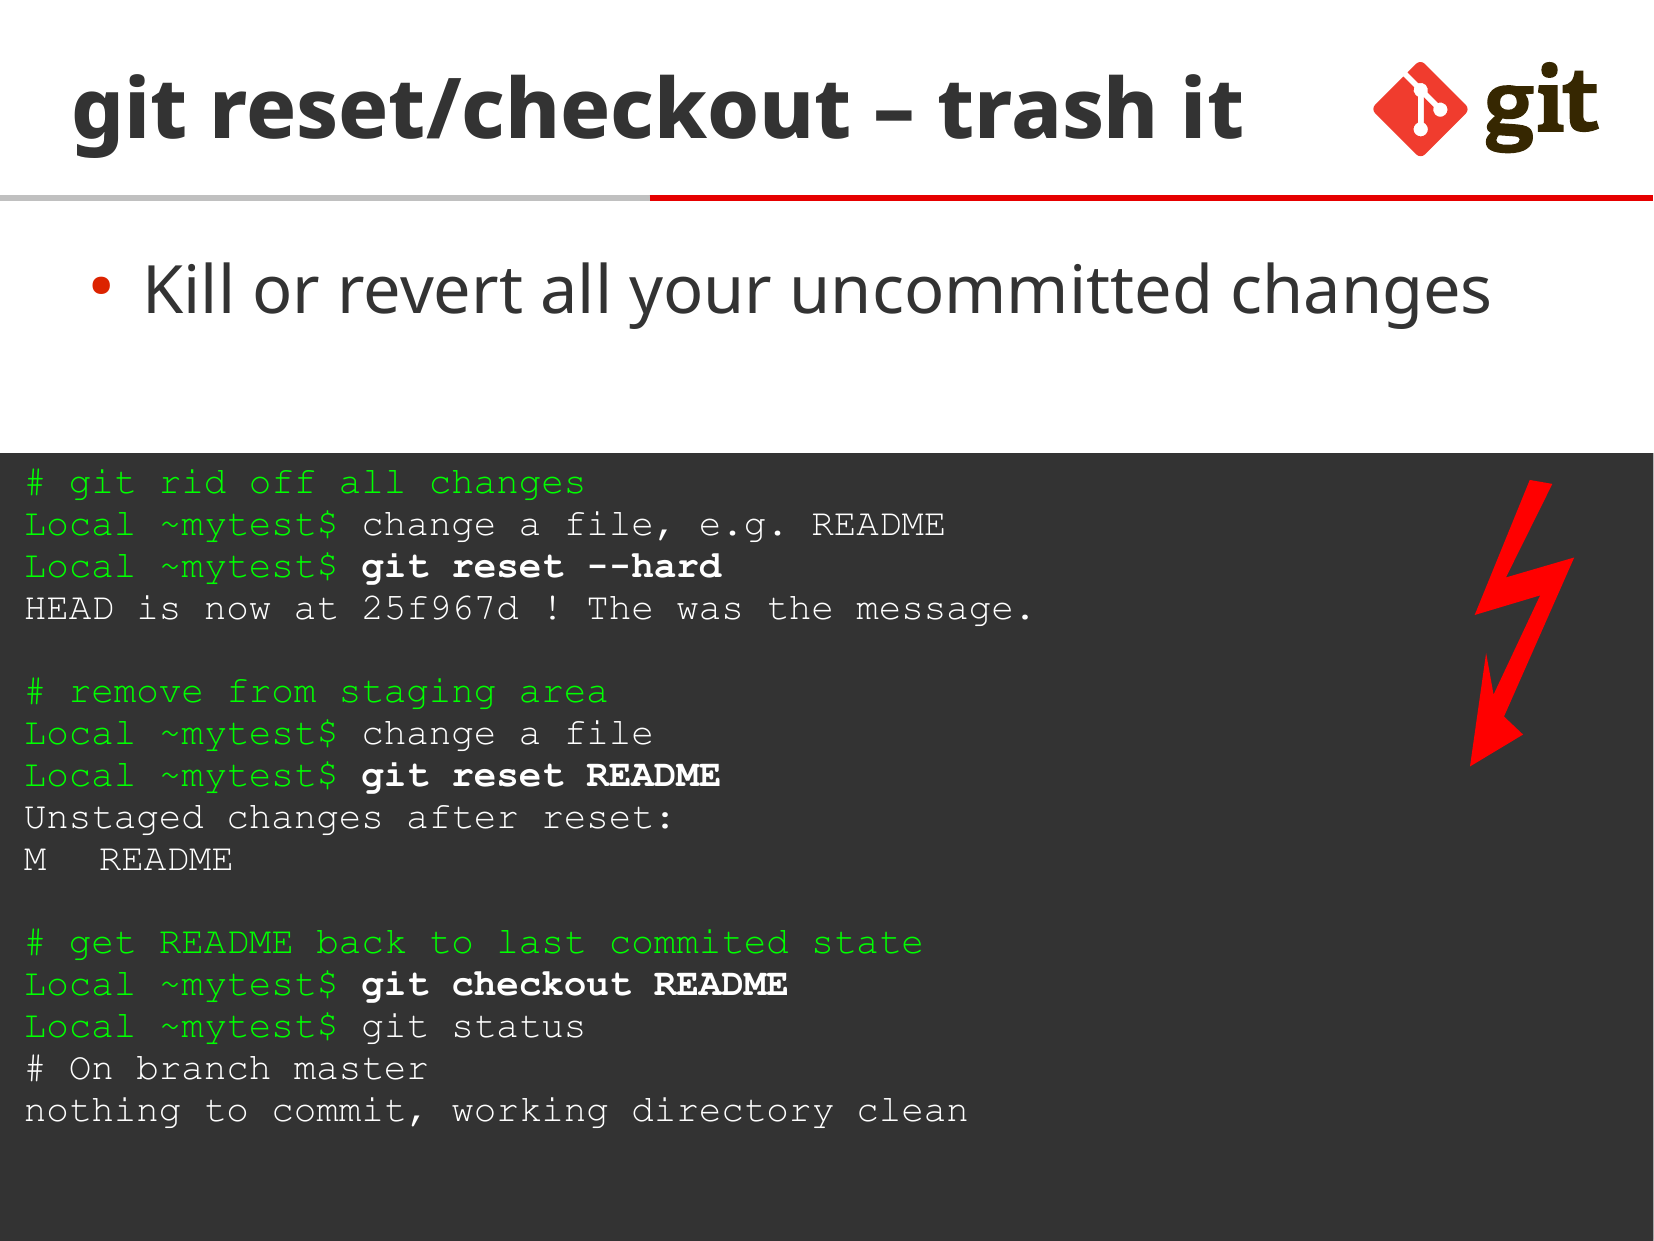

# git reset/checkout – trash it
Kill or revert all your uncommitted changes
# git rid off all changes
Local ~mytest$ change a file, e.g. README
Local ~mytest$ git reset --hard
HEAD is now at 25f967d ! The was the message.
# remove from staging area
Local ~mytest$ change a file
Local ~mytest$ git reset README
Unstaged changes after reset:
M	README
# get README back to last commited state
Local ~mytest$ git checkout README
Local ~mytest$ git status
# On branch master
nothing to commit, working directory clean
55